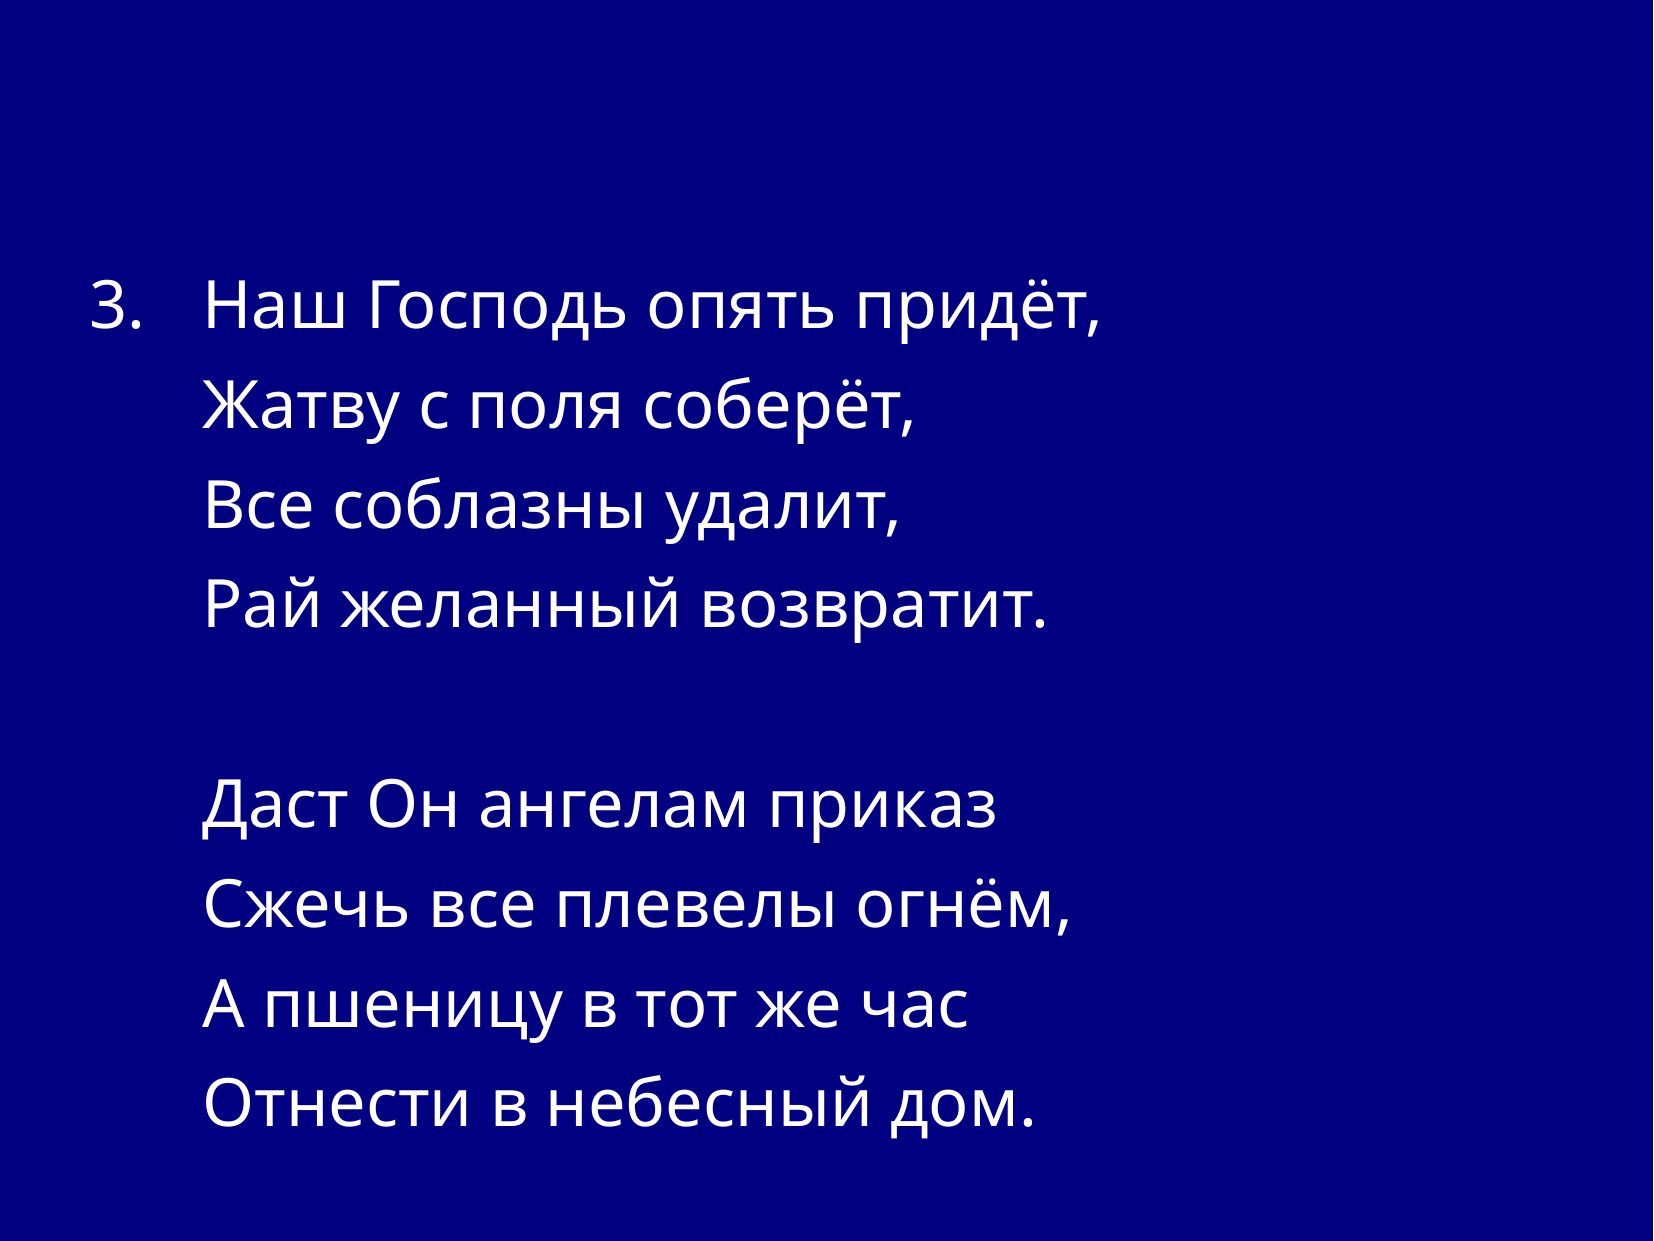

3.	Наш Господь опять придёт,
	Жатву с поля соберёт,
	Все соблазны удалит,
	Рай желанный возвратит.
	Даст Он ангелам приказ
	Сжечь все плевелы огнём,
	А пшеницу в тот же час
	Отнести в небесный дом.